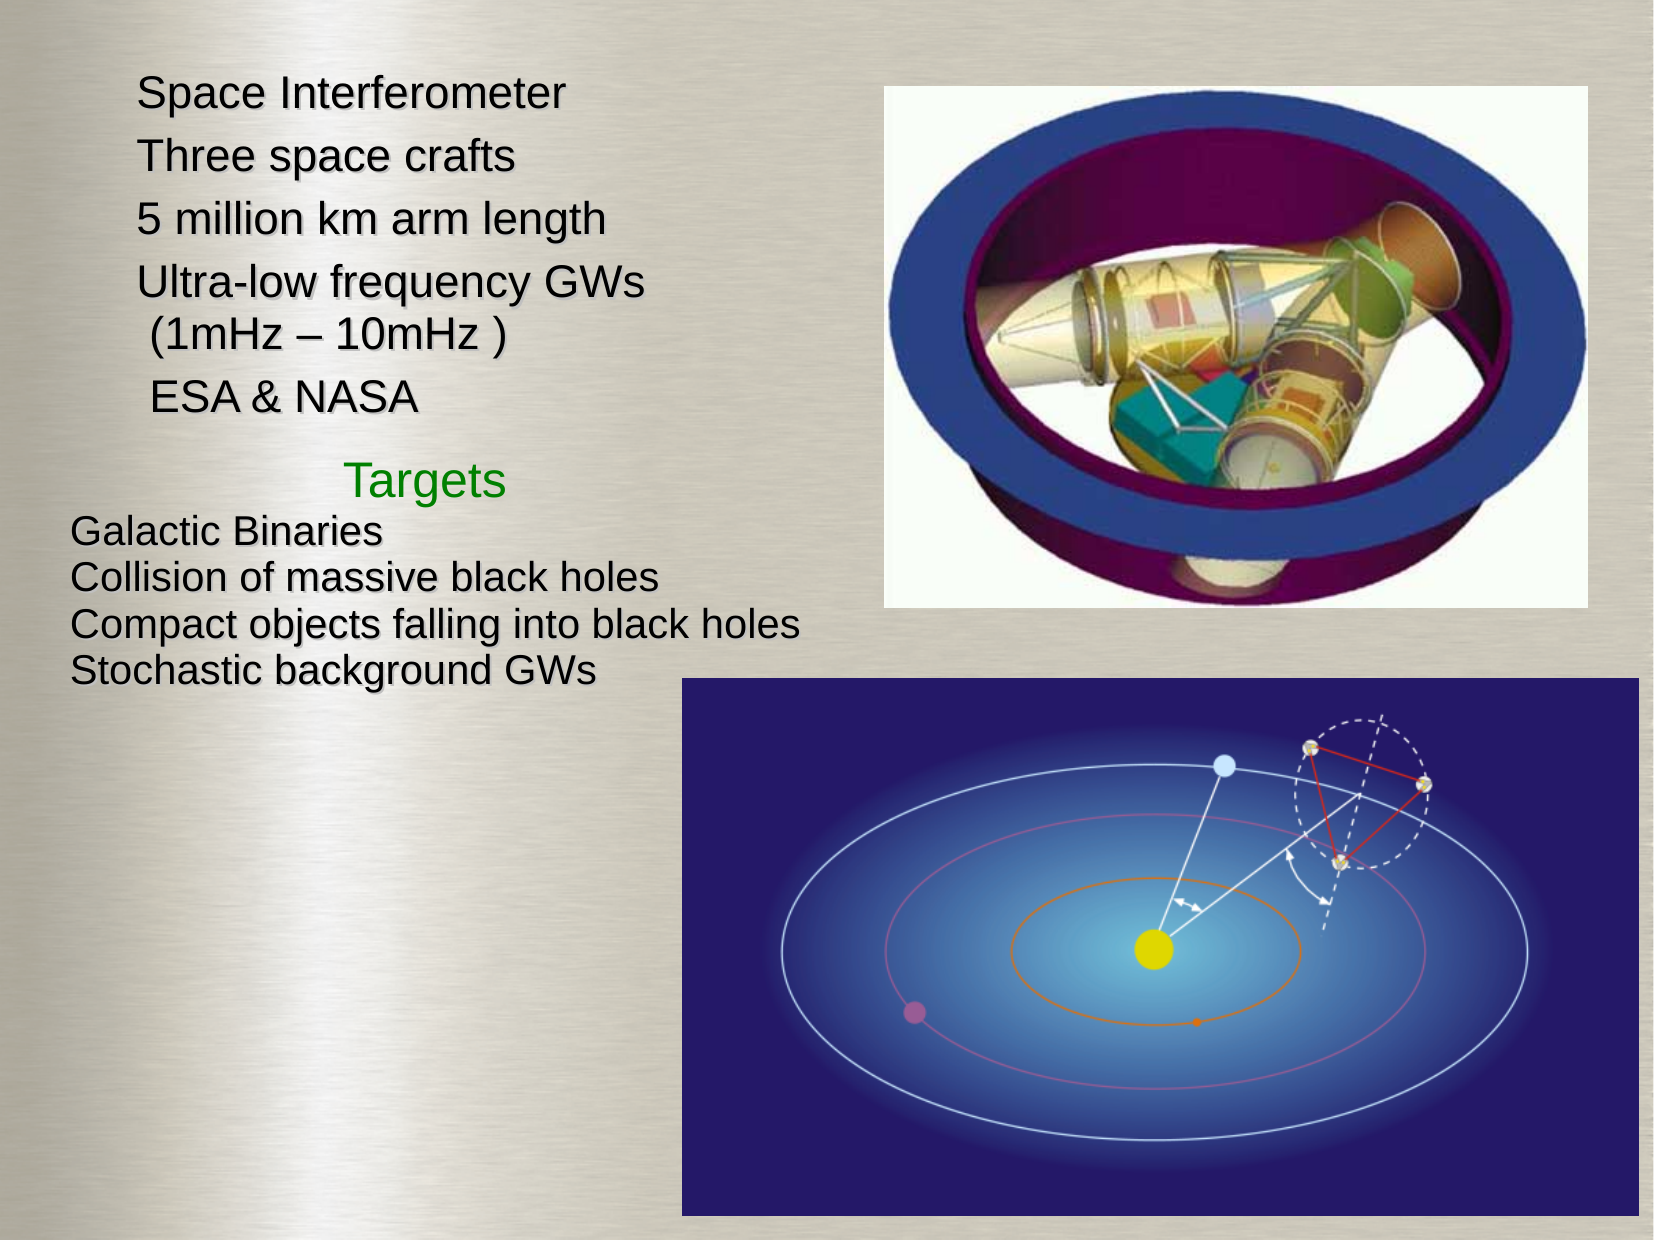

Space Interferometer
Three space crafts
5 million km arm length
Ultra-low frequency GWs
 (1mHz – 10mHz )
 ESA & NASA
 Targets
Galactic Binaries
Collision of massive black holes
Compact objects falling into black holes
Stochastic background GWs